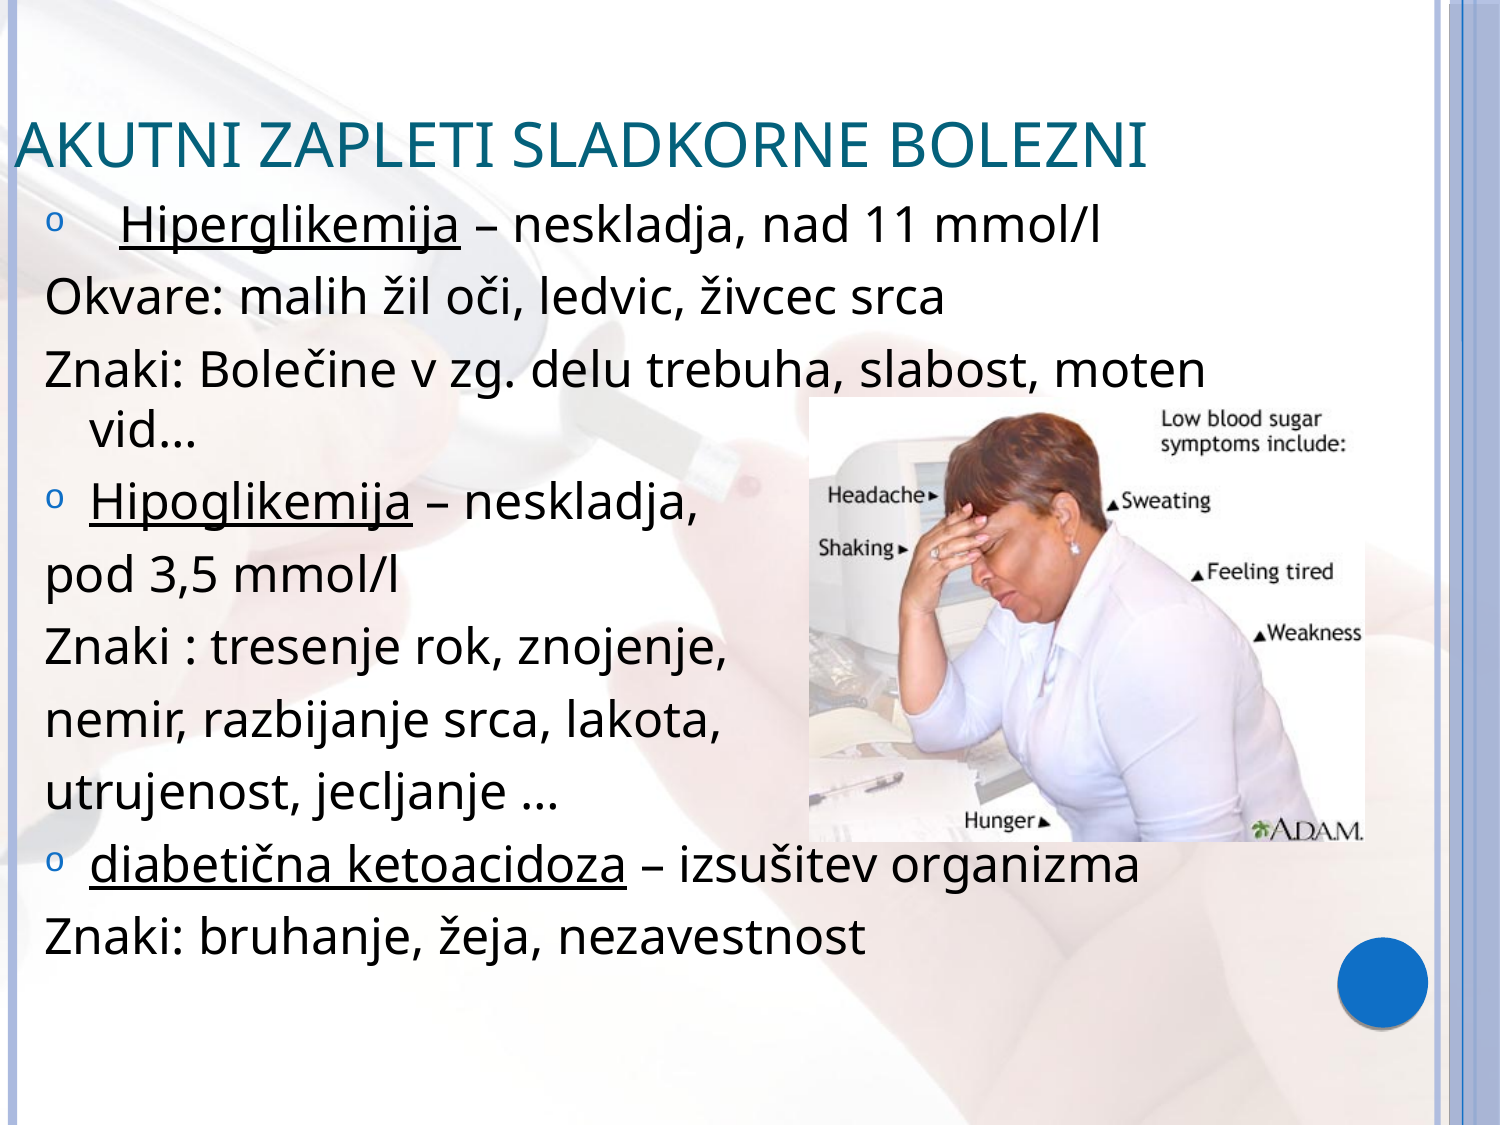

# akutni zapleti sladkorne bolezni
Hiperglikemija – neskladja, nad 11 mmol/l
Okvare: malih žil oči, ledvic, živcec srca
Znaki: Bolečine v zg. delu trebuha, slabost, moten vid…
Hipoglikemija – neskladja,
pod 3,5 mmol/l
Znaki : tresenje rok, znojenje,
nemir, razbijanje srca, lakota,
utrujenost, jecljanje …
diabetična ketoacidoza – izsušitev organizma
Znaki: bruhanje, žeja, nezavestnost